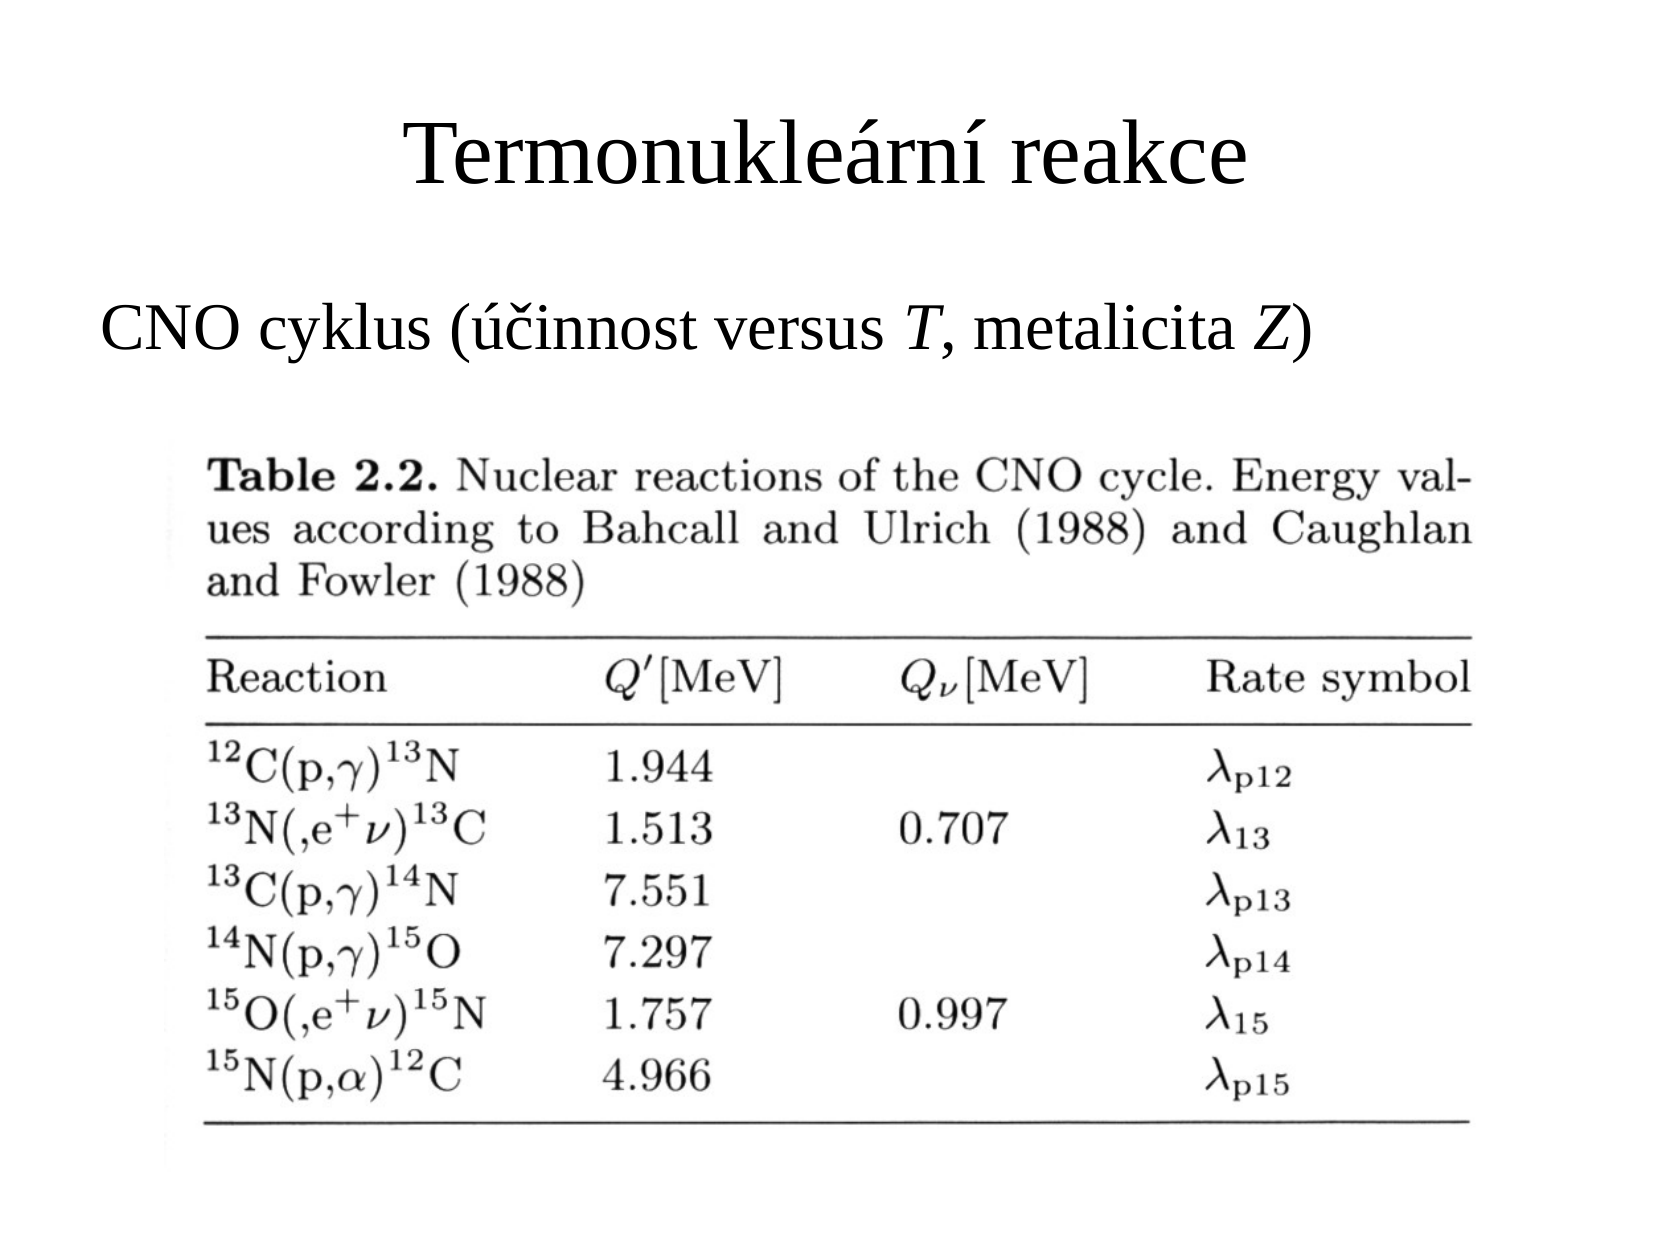

# Termonukleární reakce
CNO cyklus (účinnost versus T, metalicita Z)